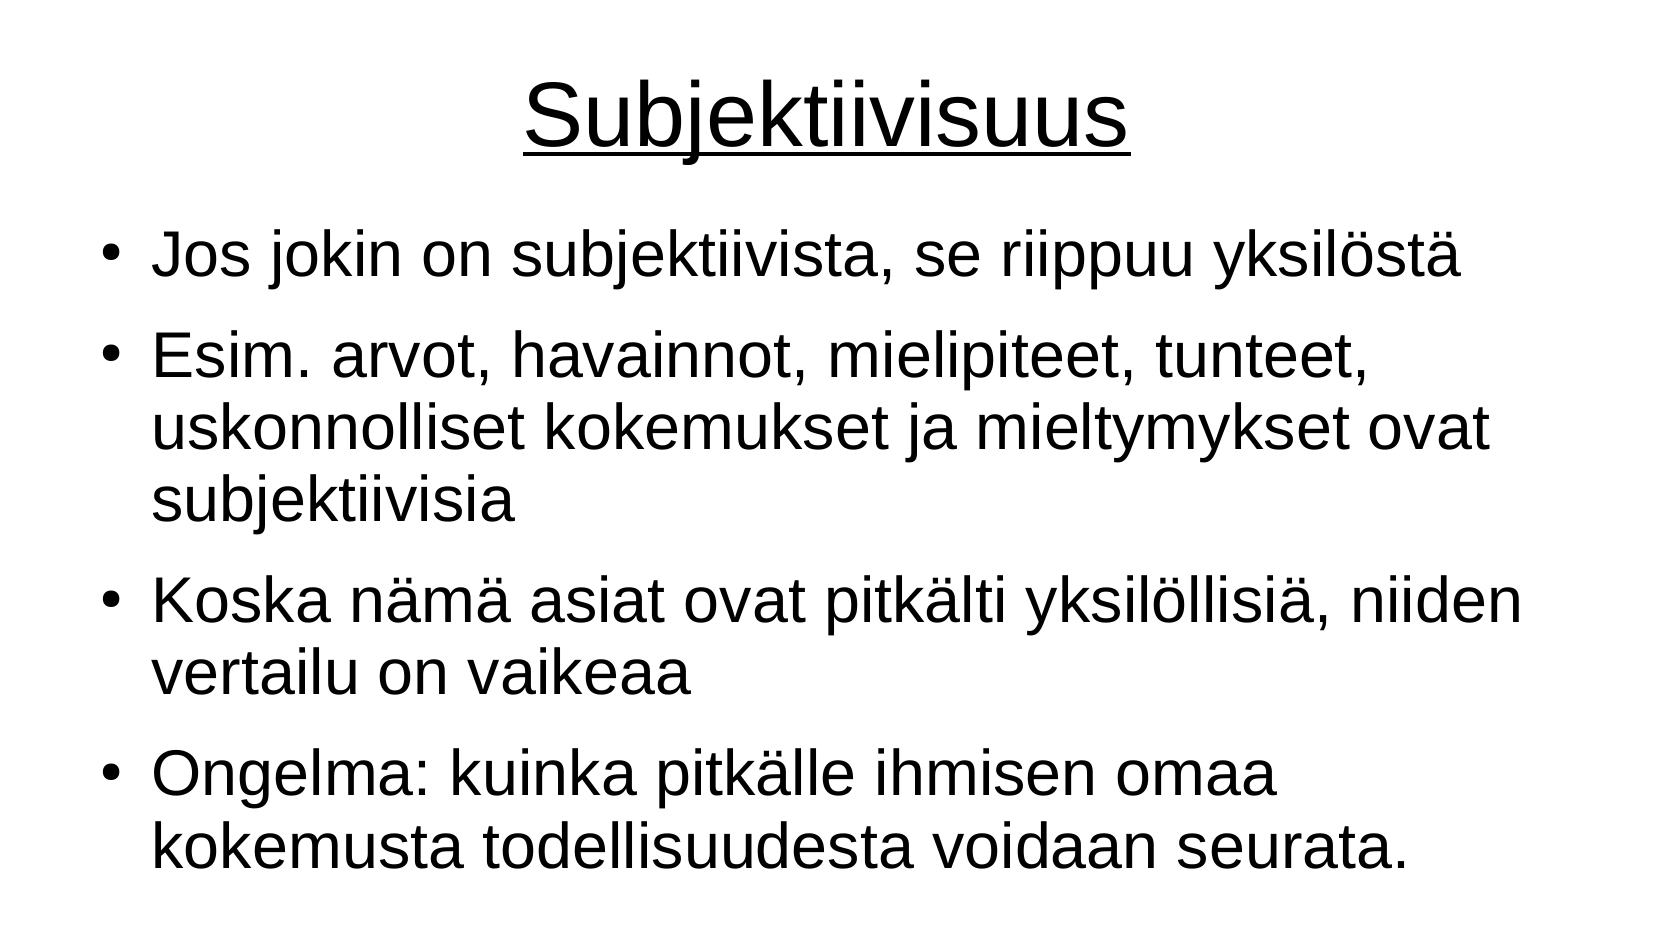

# Subjektiivisuus
Jos jokin on subjektiivista, se riippuu yksilöstä
Esim. arvot, havainnot, mielipiteet, tunteet, uskonnolliset kokemukset ja mieltymykset ovat subjektiivisia
Koska nämä asiat ovat pitkälti yksilöllisiä, niiden vertailu on vaikeaa
Ongelma: kuinka pitkälle ihmisen omaa kokemusta todellisuudesta voidaan seurata.